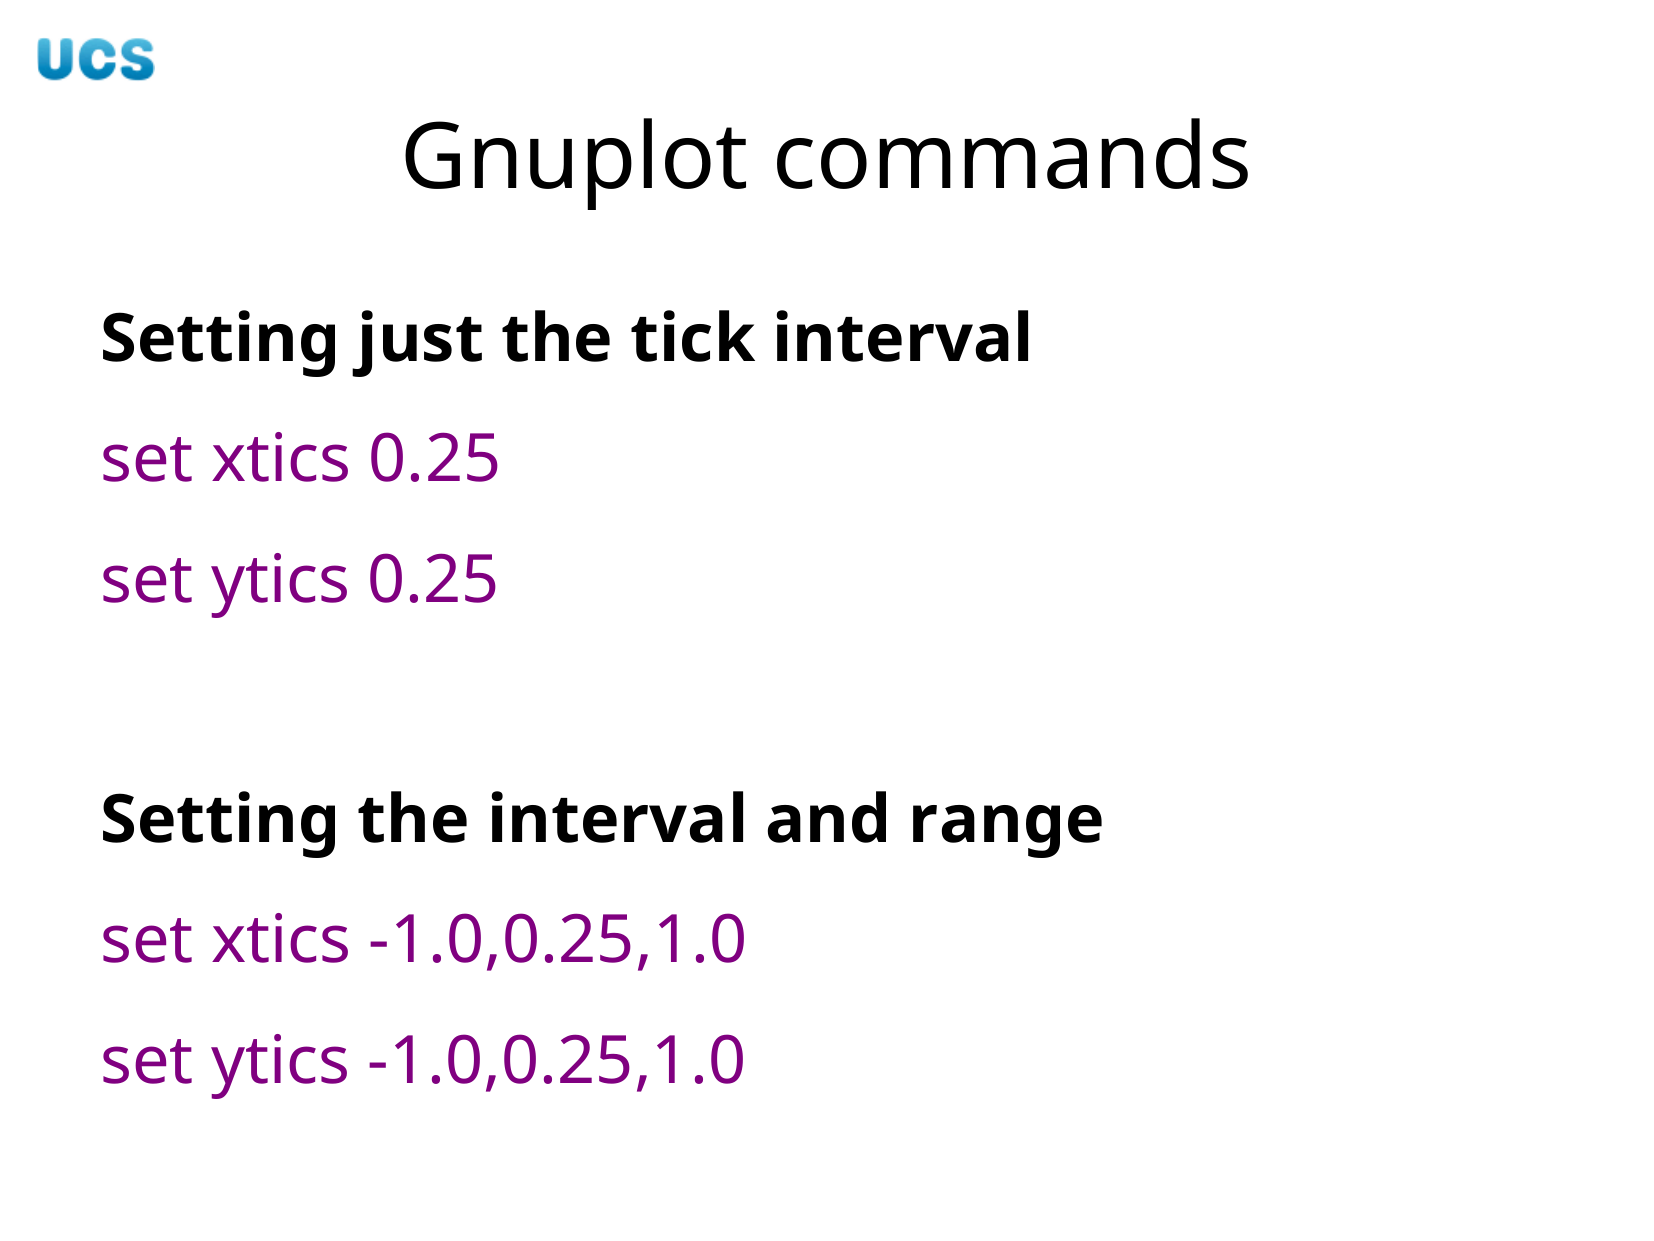

# Gnuplot commands
Setting just the tick interval
set xtics 0.25
set ytics 0.25
Setting the interval and range
set xtics -1.0,0.25,1.0
set ytics -1.0,0.25,1.0